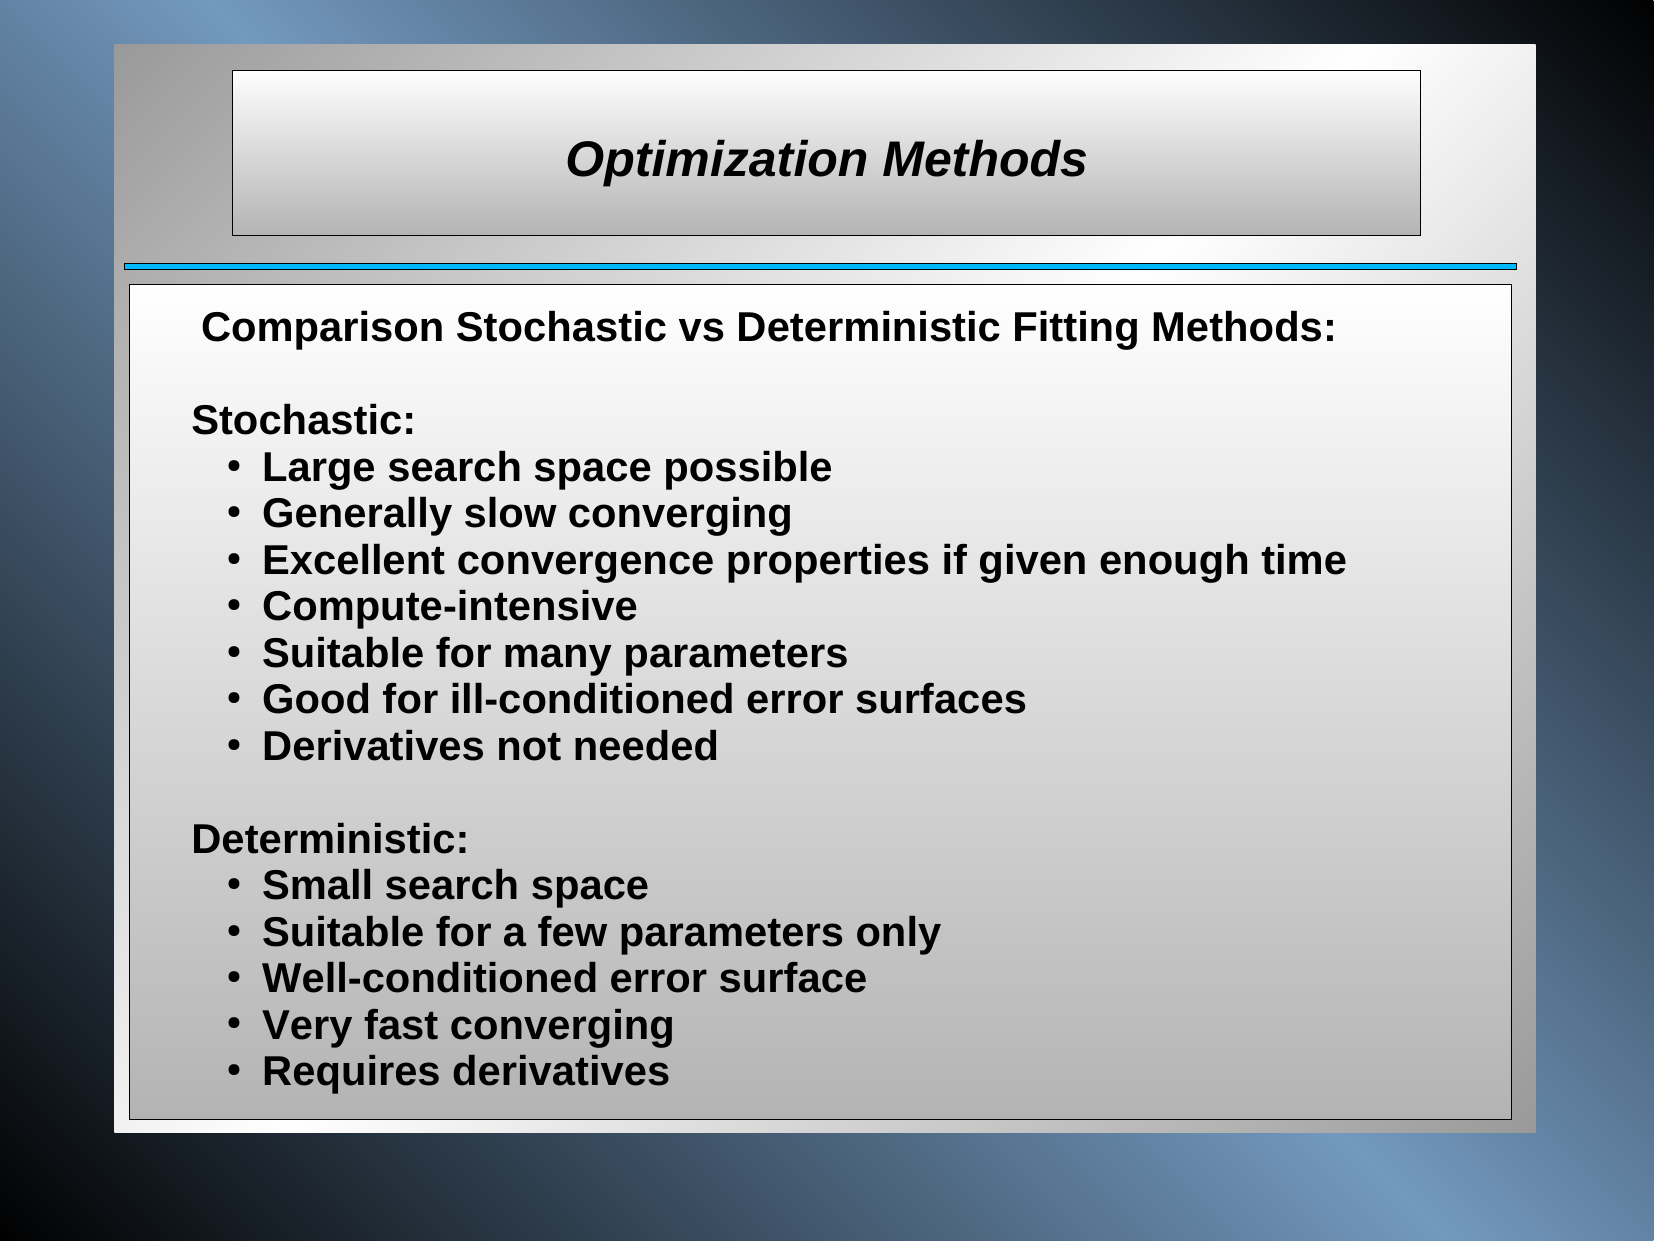

Optimization Methods
Comparison Stochastic vs Deterministic Fitting Methods:
Stochastic:
Large search space possible
Generally slow converging
Excellent convergence properties if given enough time
Compute-intensive
Suitable for many parameters
Good for ill-conditioned error surfaces
Derivatives not needed
Deterministic:
Small search space
Suitable for a few parameters only
Well-conditioned error surface
Very fast converging
Requires derivatives